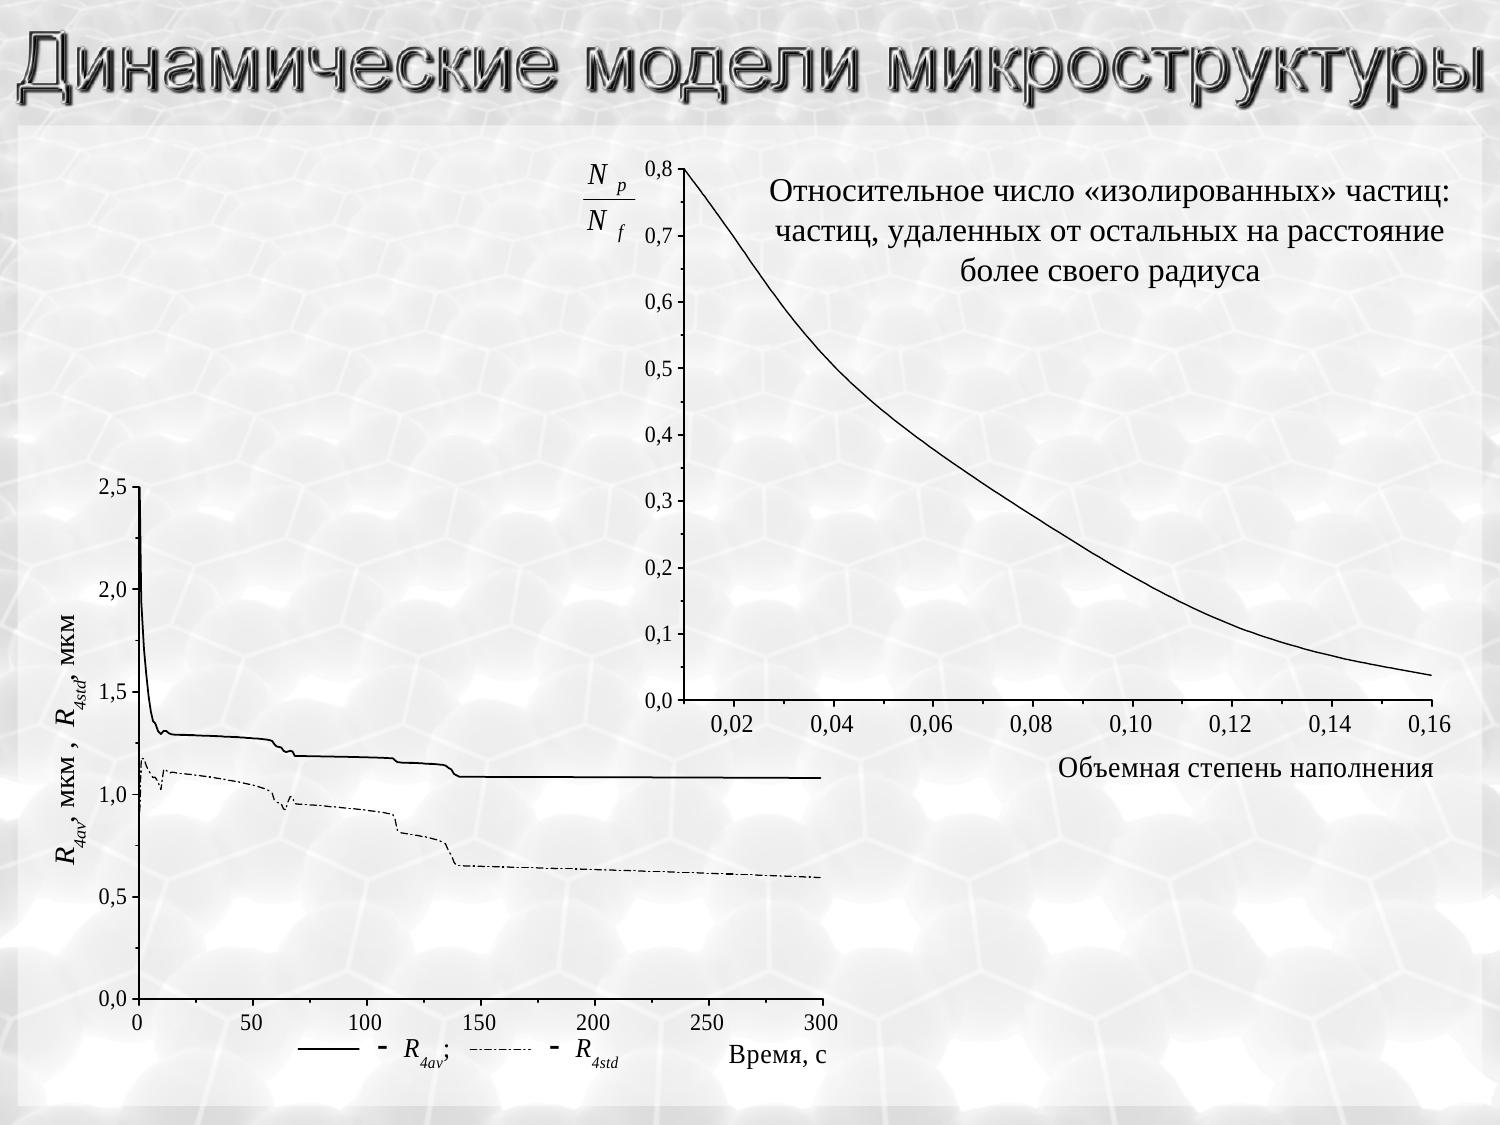

Относительное число «изолированных» частиц: частиц, удаленных от остальных на расстояние более своего радиуса